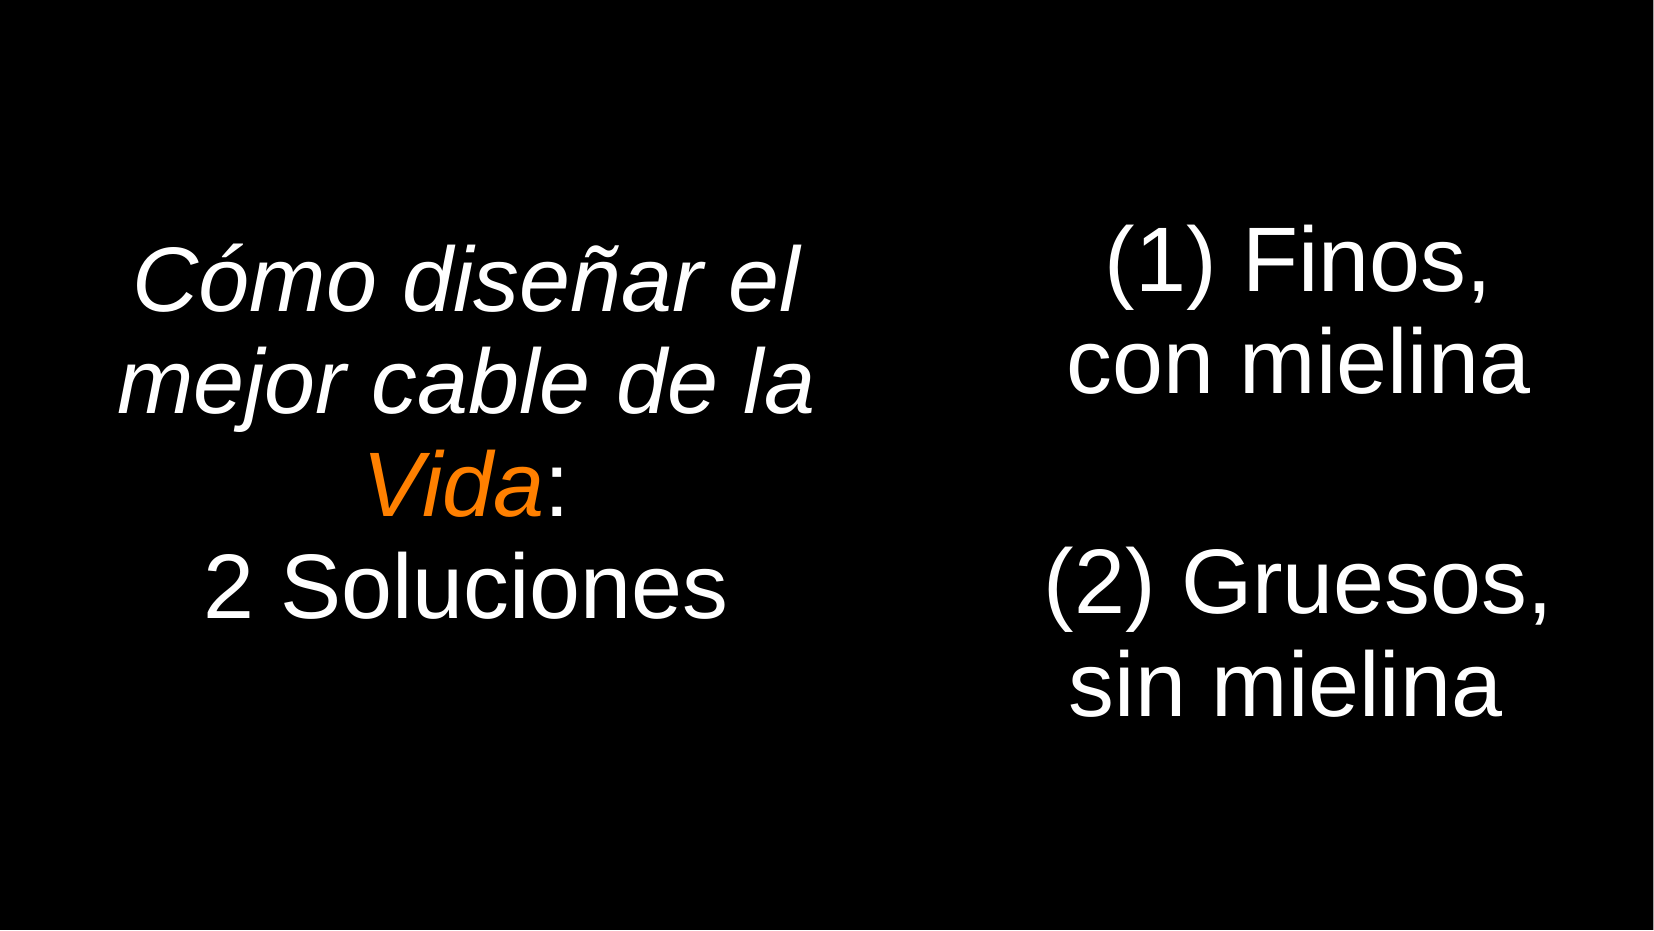

(1) Finos, con mielina
(2) Gruesos, sin mielina
# Cómo diseñar el mejor cable de la Vida: 2 Soluciones